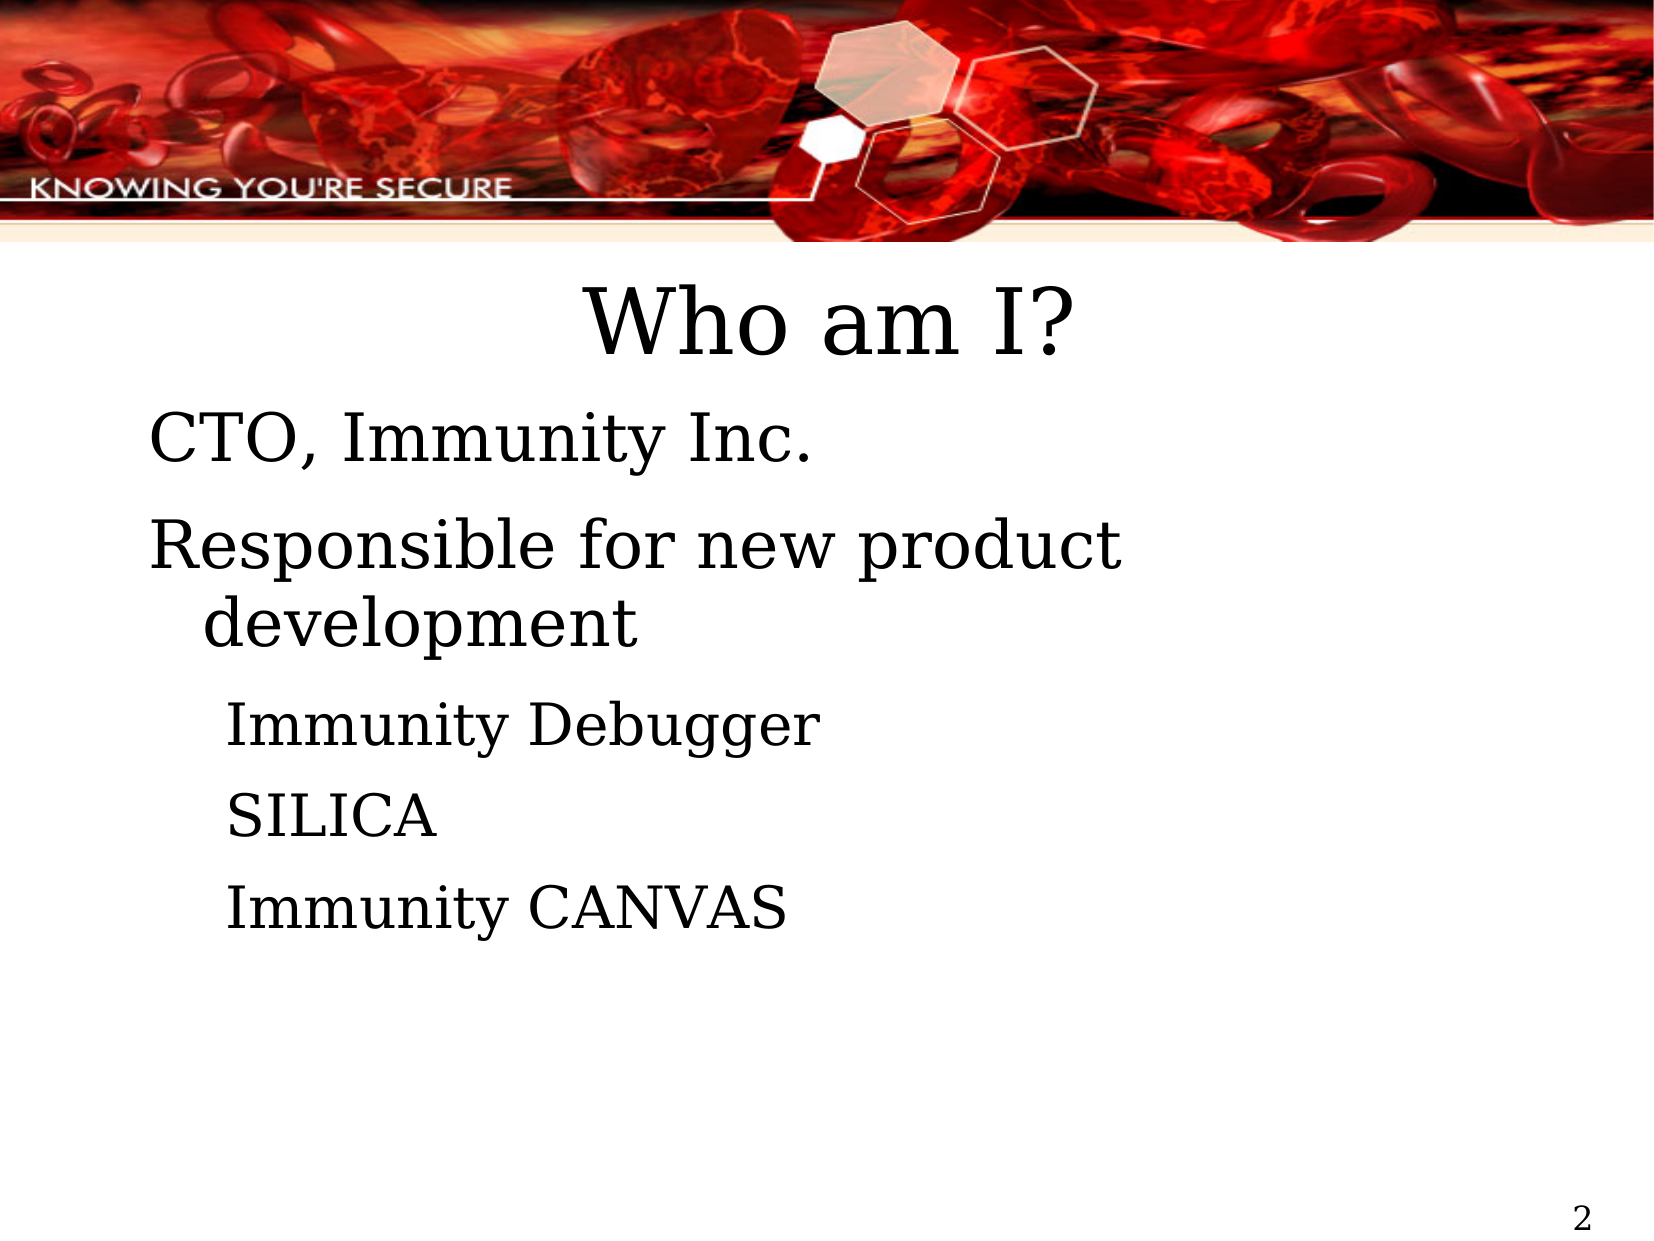

# Who am I?
CTO, Immunity Inc.
Responsible for new product development
Immunity Debugger
SILICA
Immunity CANVAS